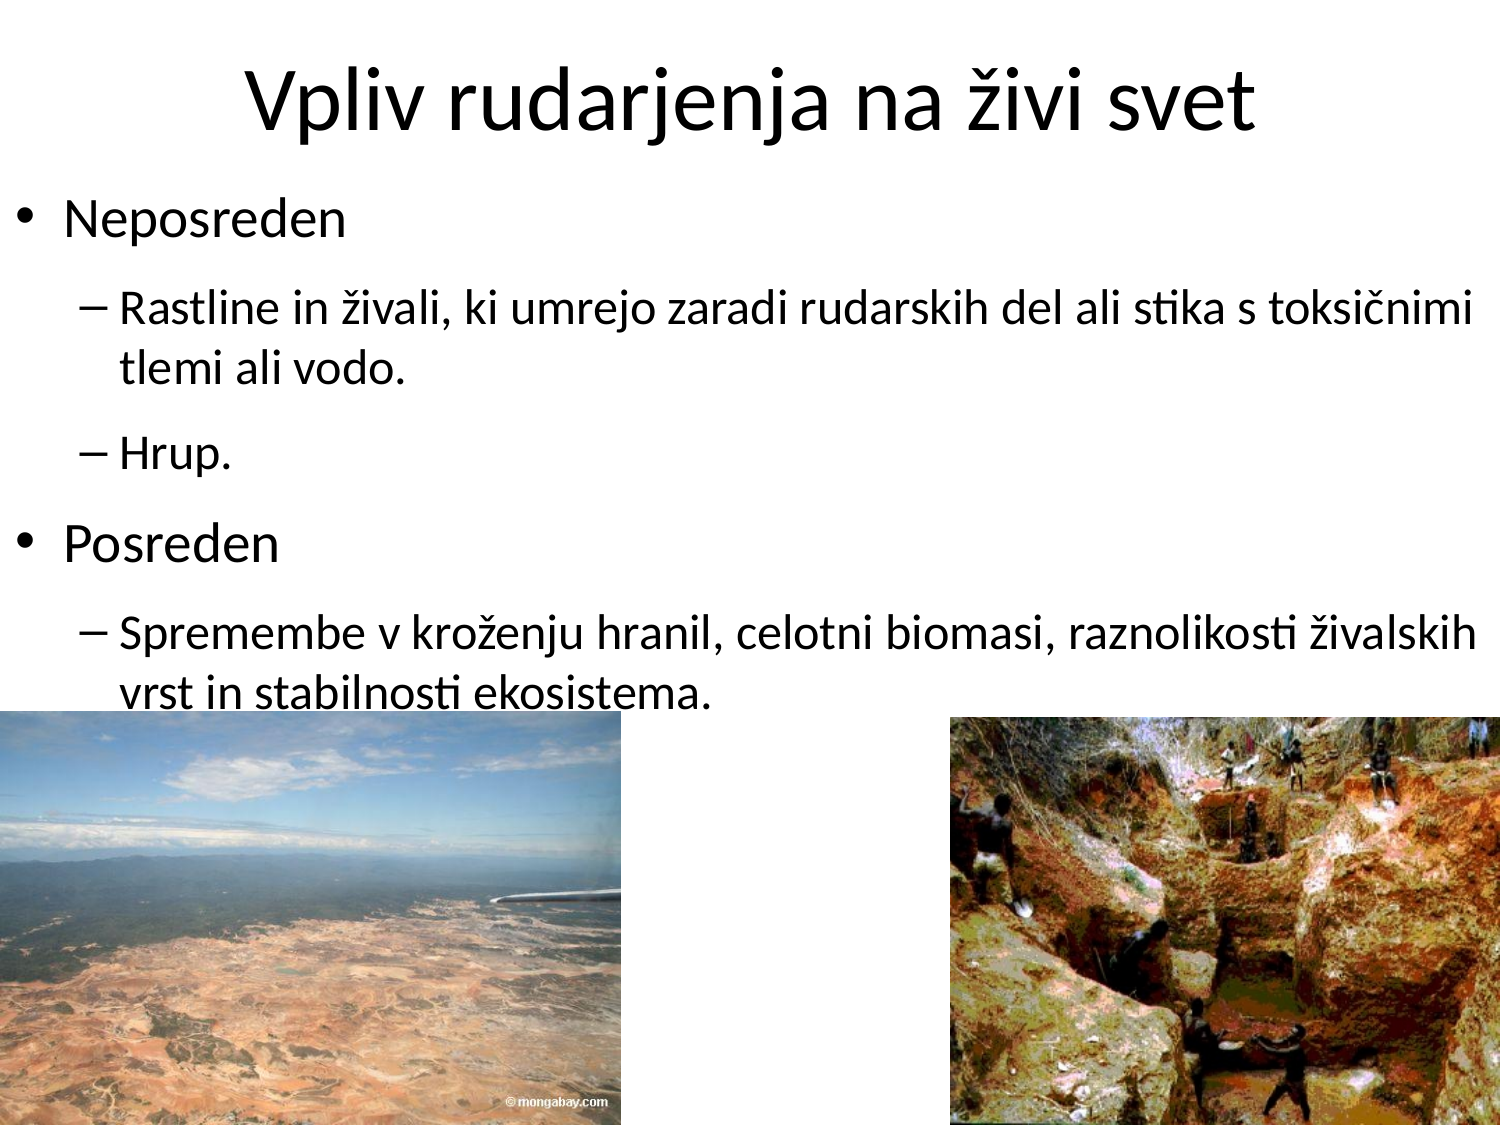

# Vpliv rudarjenja na živi svet
Neposreden
Rastline in živali, ki umrejo zaradi rudarskih del ali stika s toksičnimi tlemi ali vodo.
Hrup.
Posreden
Spremembe v kroženju hranil, celotni biomasi, raznolikosti živalskih vrst in stabilnosti ekosistema.